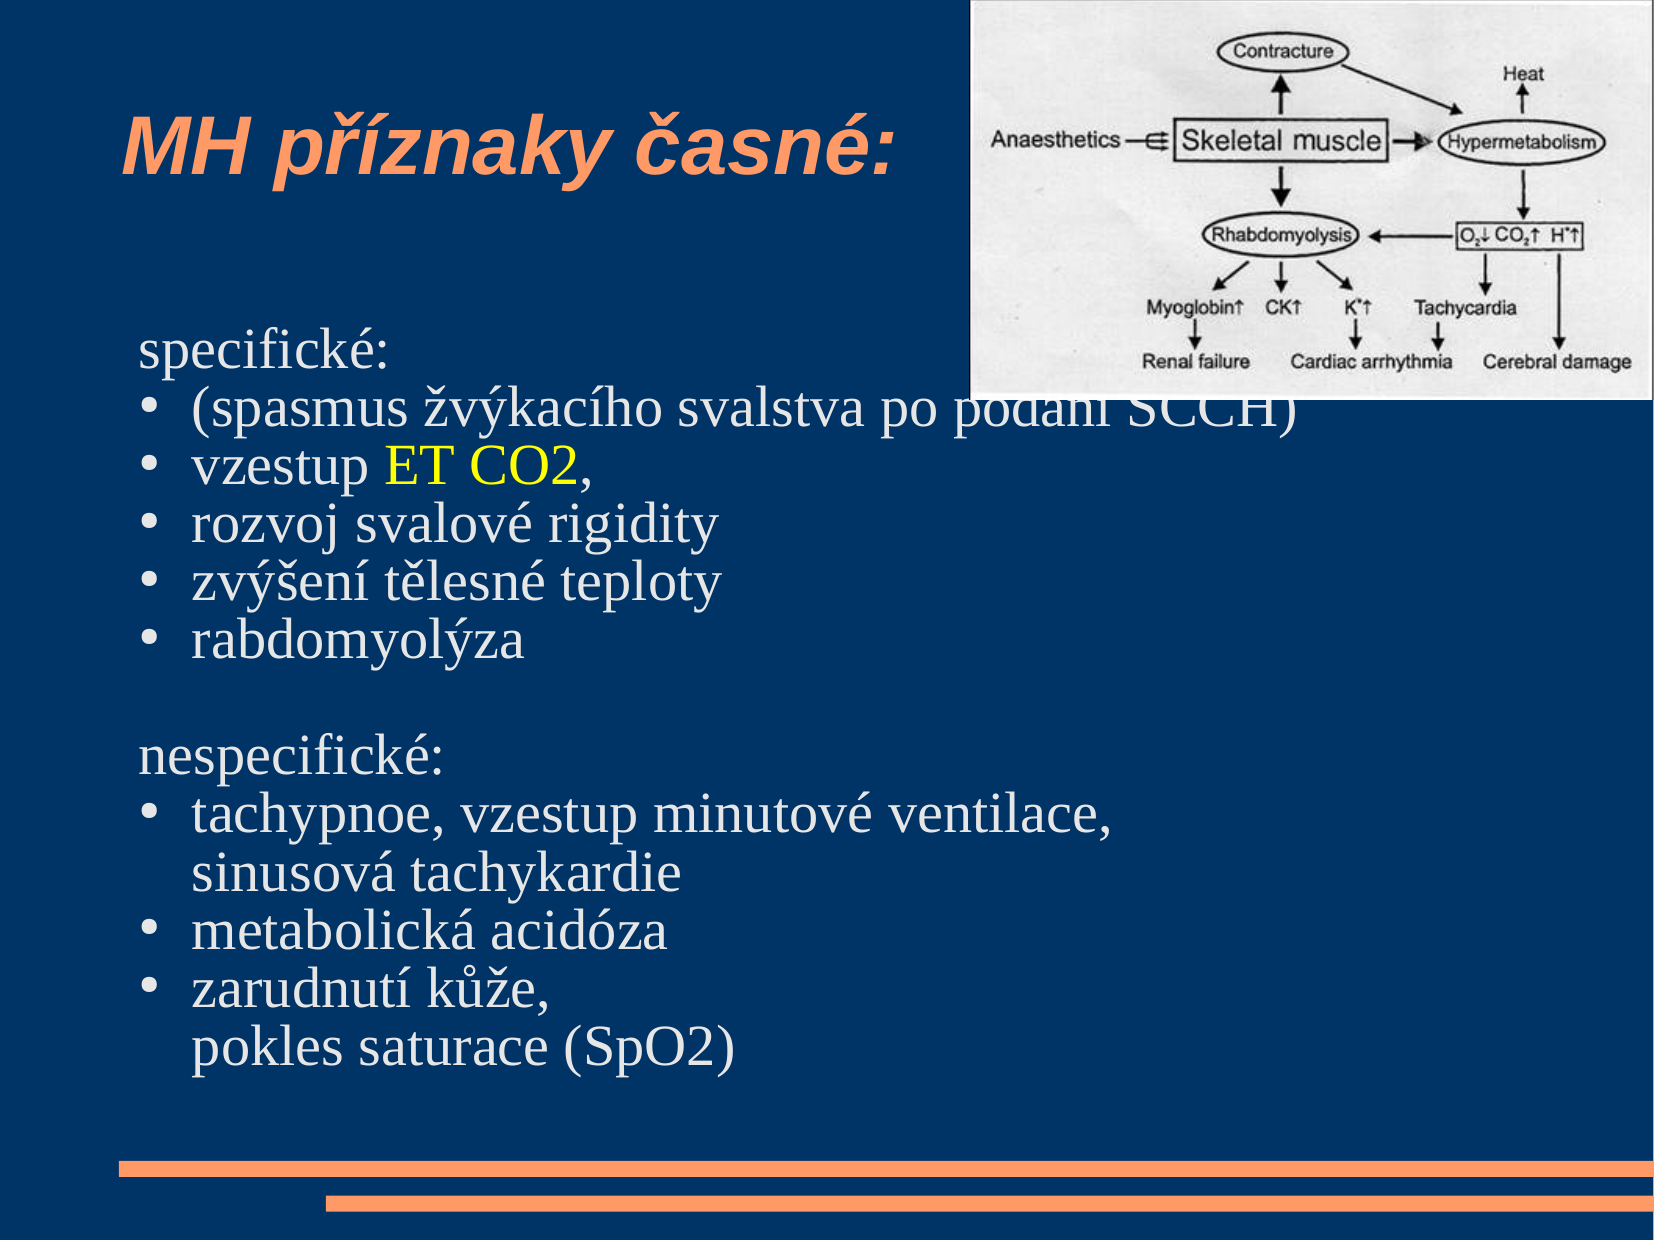

# MH příznaky časné:
specifické:
(spasmus žvýkacího svalstva po podání SCCH)
vzestup ET CO2,
rozvoj svalové rigidity
zvýšení tělesné teploty
rabdomyolýza
nespecifické:
tachypnoe, vzestup minutové ventilace,
sinusová tachykardie
metabolická acidóza
zarudnutí kůže,
pokles saturace (SpO2)